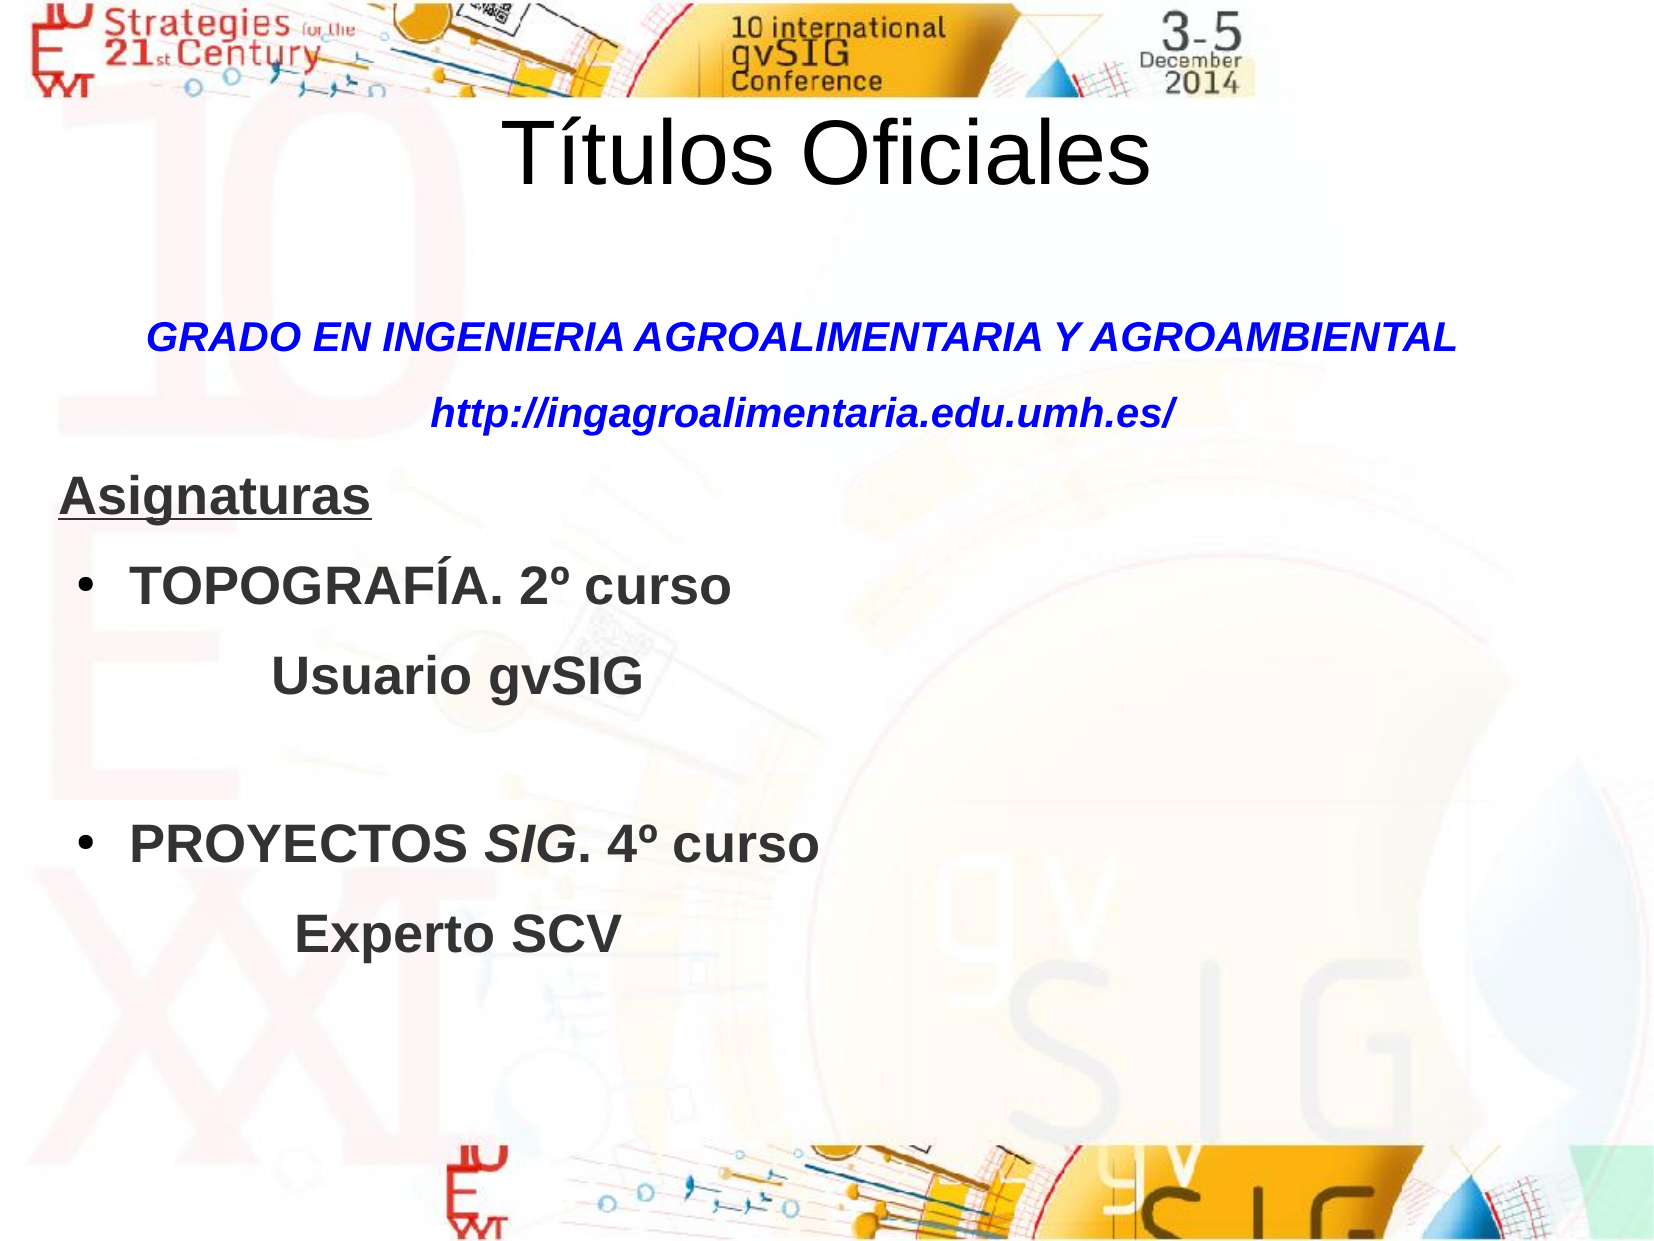

# Títulos Oficiales
GRADO EN INGENIERIA AGROALIMENTARIA Y AGROAMBIENTAL
http://ingagroalimentaria.edu.umh.es/
Asignaturas
TOPOGRAFÍA. 2º curso
Usuario gvSIG
PROYECTOS SIG. 4º curso
 Experto SCV